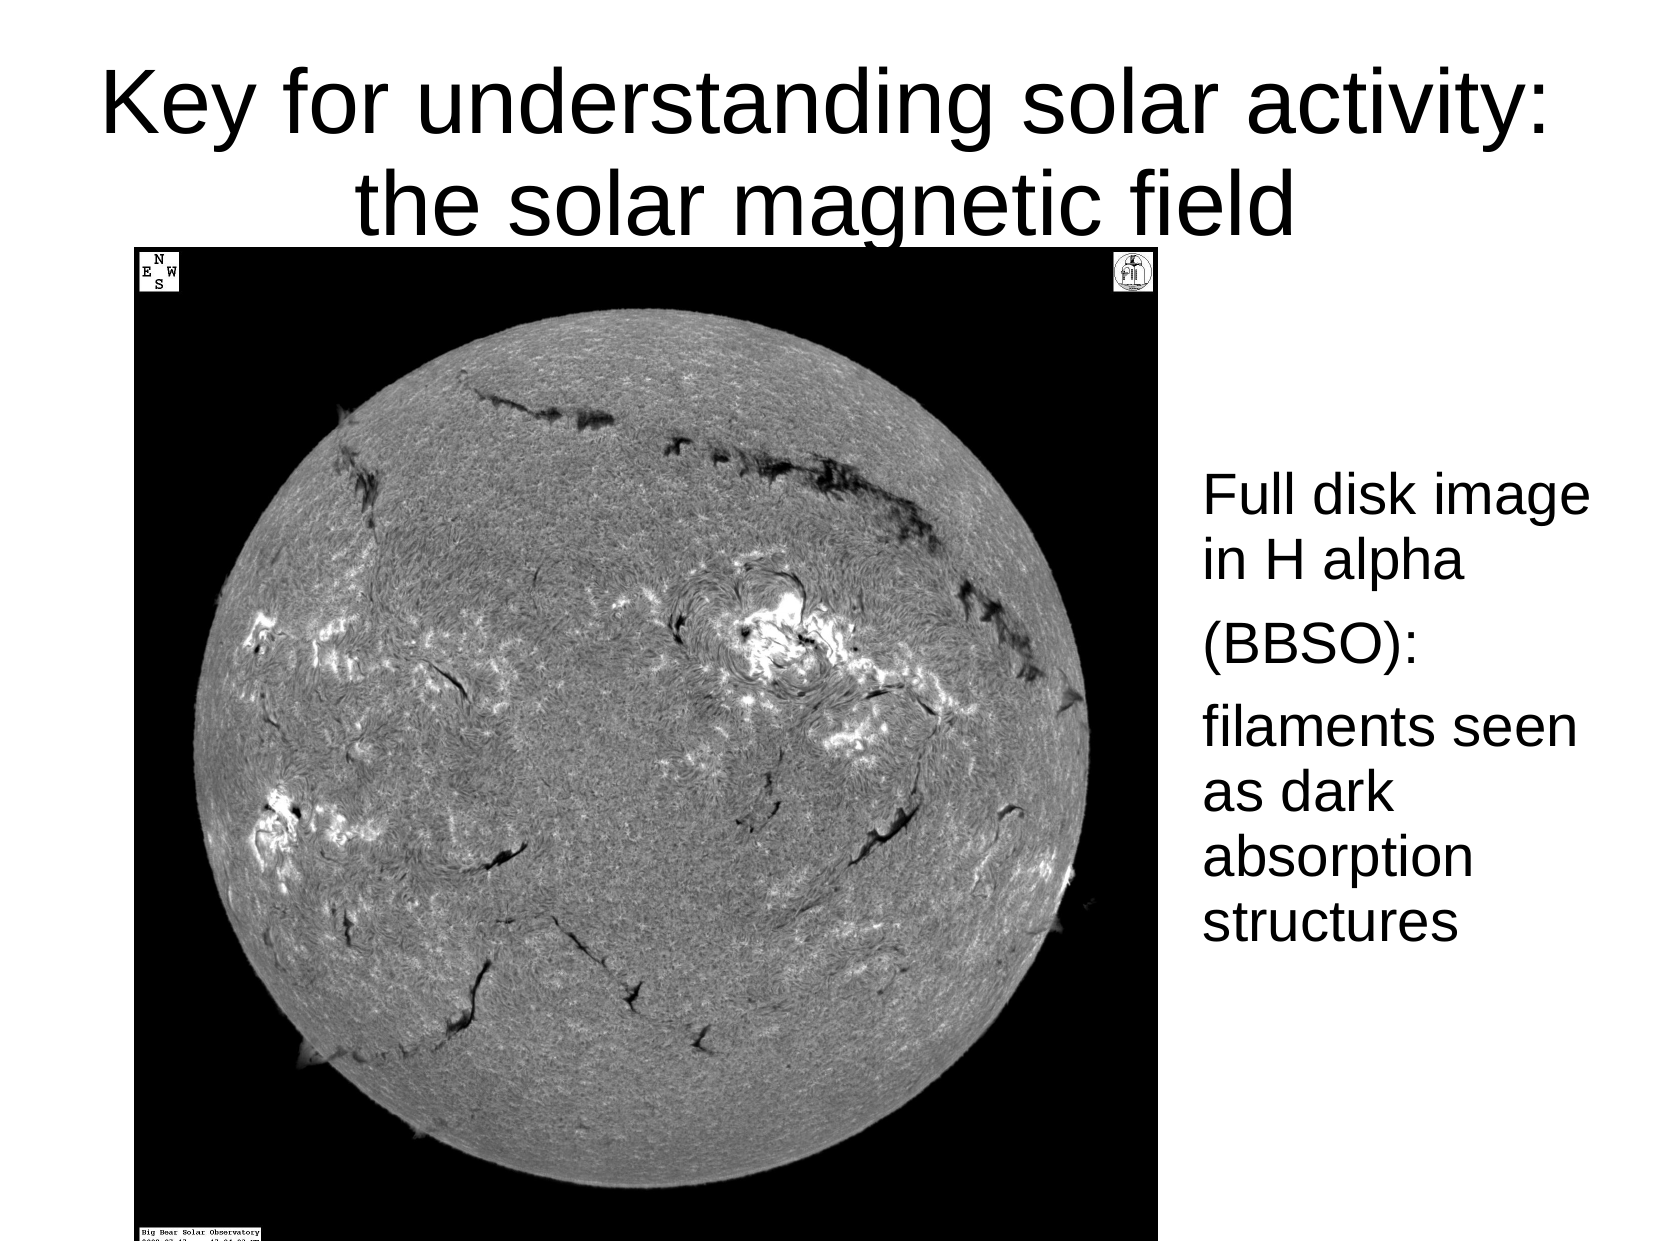

# Key for understanding solar activity: the solar magnetic field
Full disk image in H alpha
(BBSO):
filaments seen as dark absorption structures